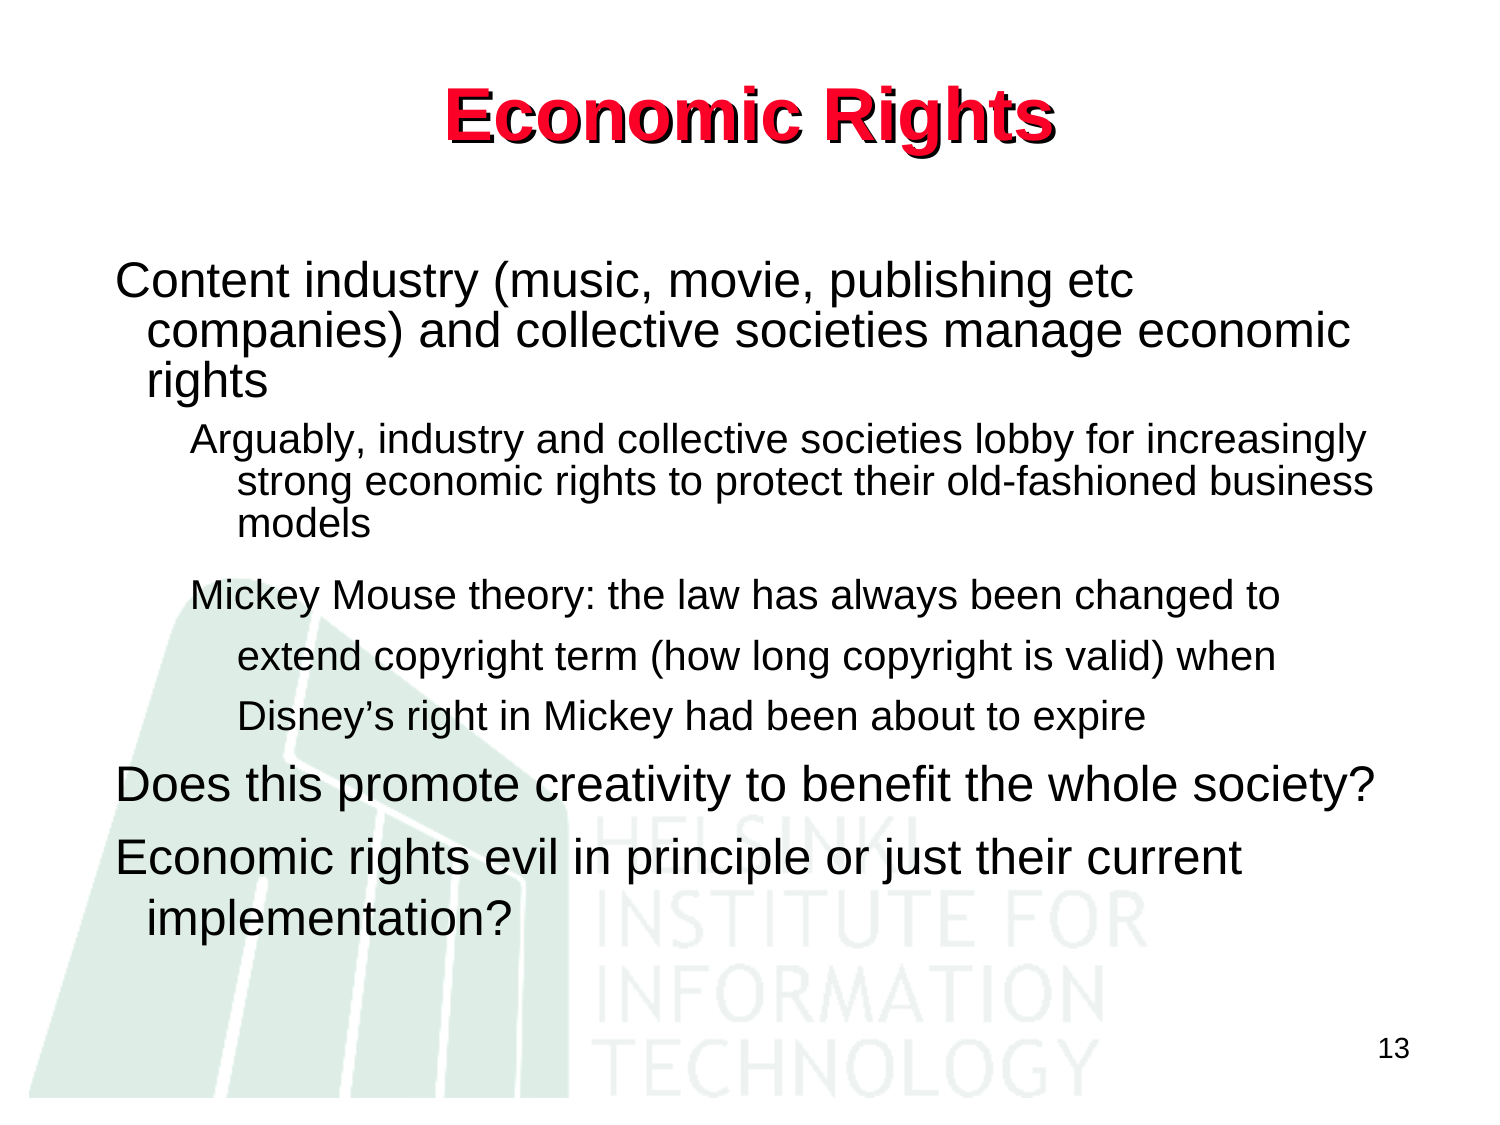

# Economic Rights
Content industry (music, movie, publishing etc companies) and collective societies manage economic rights
Arguably, industry and collective societies lobby for increasingly strong economic rights to protect their old-fashioned business models
Mickey Mouse theory: the law has always been changed to extend copyright term (how long copyright is valid) when Disney’s right in Mickey had been about to expire
Does this promote creativity to benefit the whole society?
Economic rights evil in principle or just their current implementation?
13